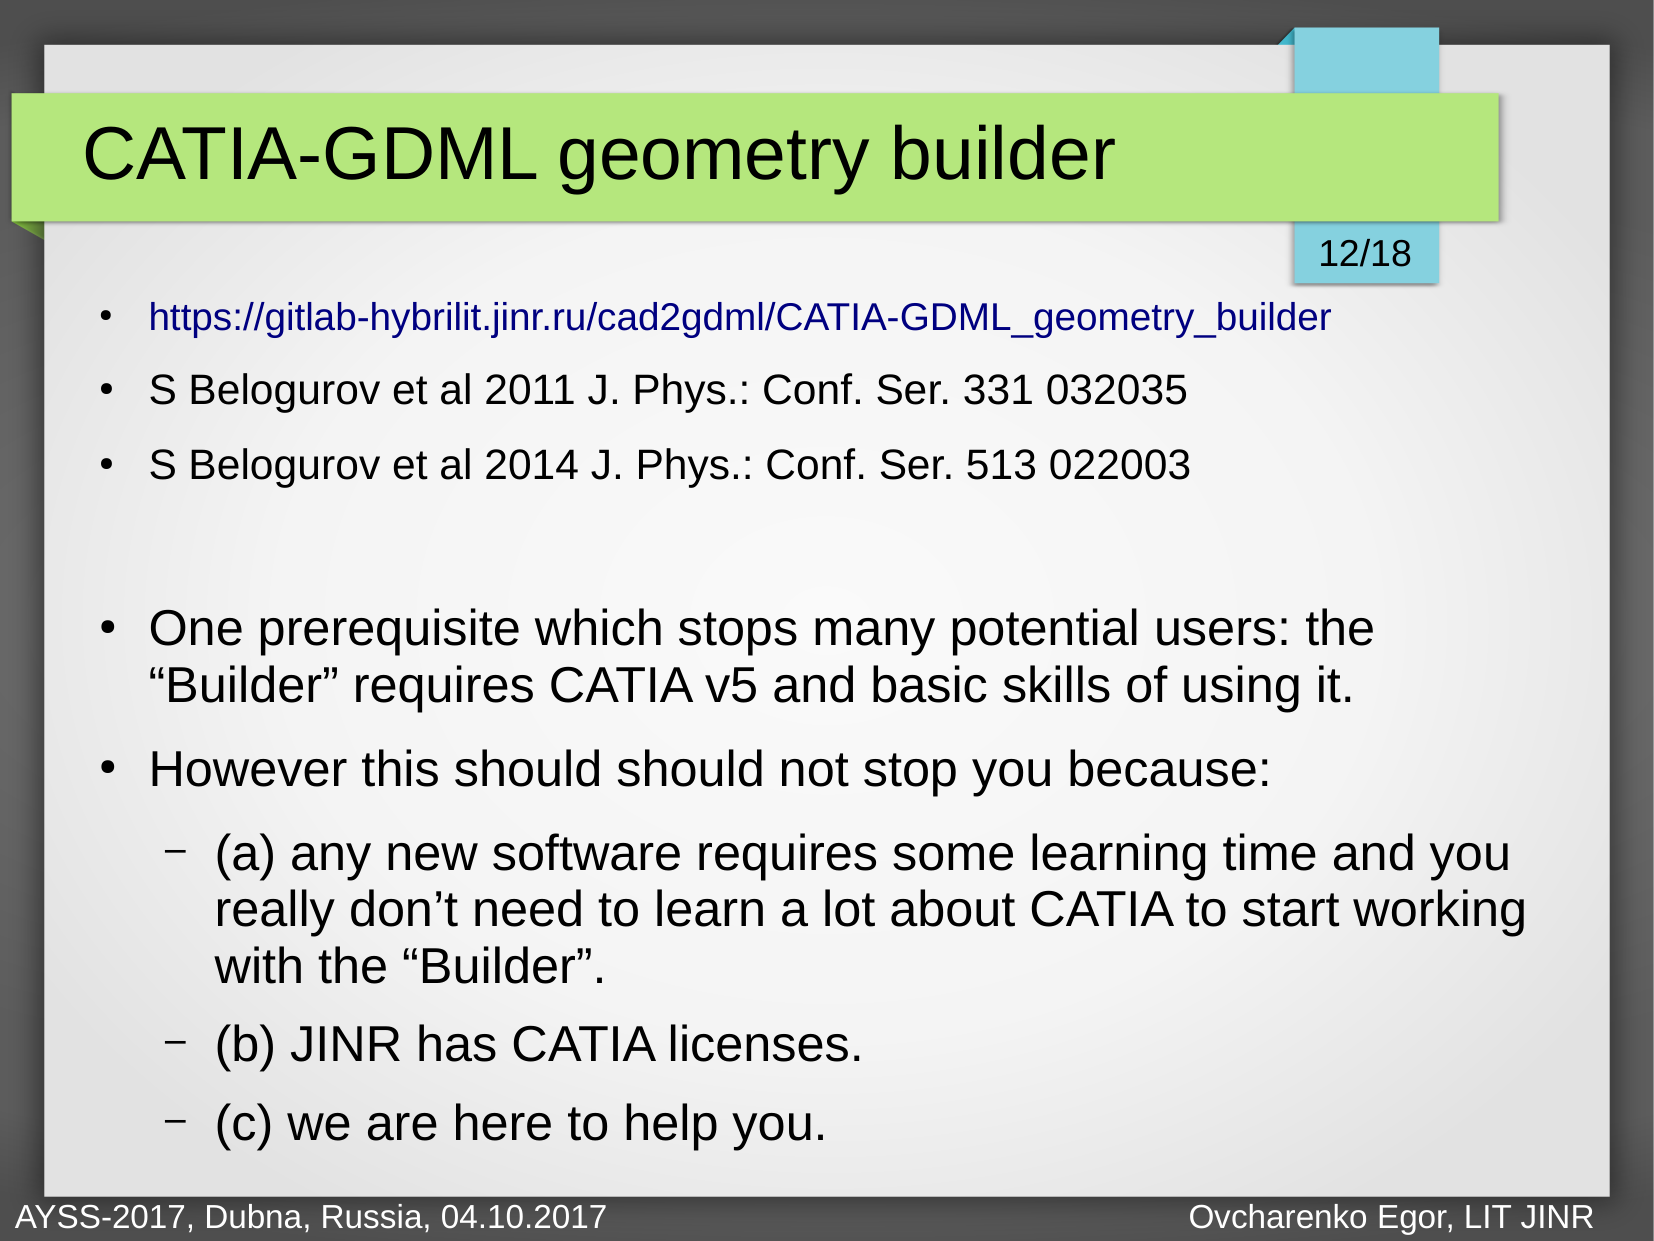

# CATIA-GDML geometry builder
12/18
https://gitlab-hybrilit.jinr.ru/cad2gdml/CATIA-GDML_geometry_builder
S Belogurov et al 2011 J. Phys.: Conf. Ser. 331 032035
S Belogurov et al 2014 J. Phys.: Conf. Ser. 513 022003
One prerequisite which stops many potential users: the “Builder” requires CATIA v5 and basic skills of using it.
However this should should not stop you because:
(a) any new software requires some learning time and you really don’t need to learn a lot about CATIA to start working with the “Builder”.
(b) JINR has CATIA licenses.
(c) we are here to help you.
AYSS-2017, Dubna, Russia, 04.10.2017 Ovcharenko Egor, LIT JINR